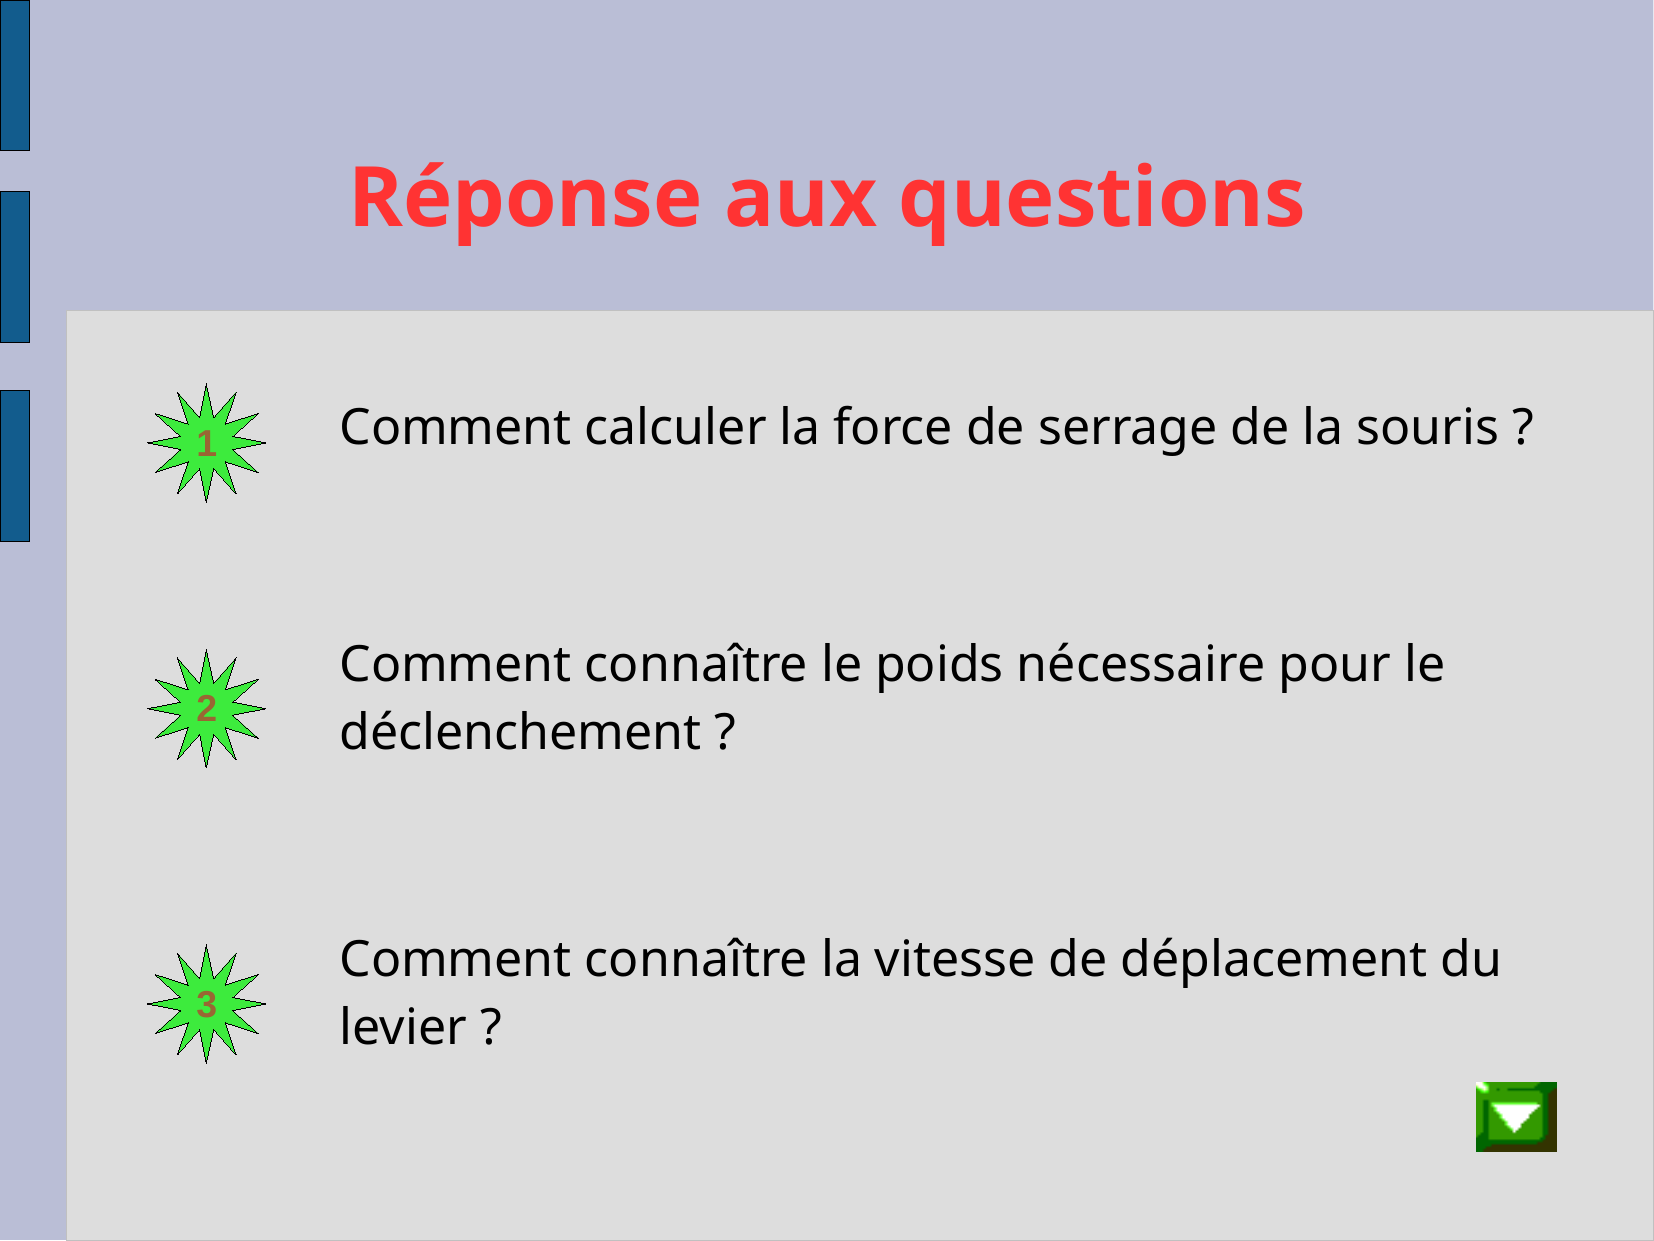

# Réponse aux questions
1
Comment calculer la force de serrage de la souris ?
Comment connaître le poids nécessaire pour le déclenchement ?
2
Comment connaître la vitesse de déplacement du levier ?
3